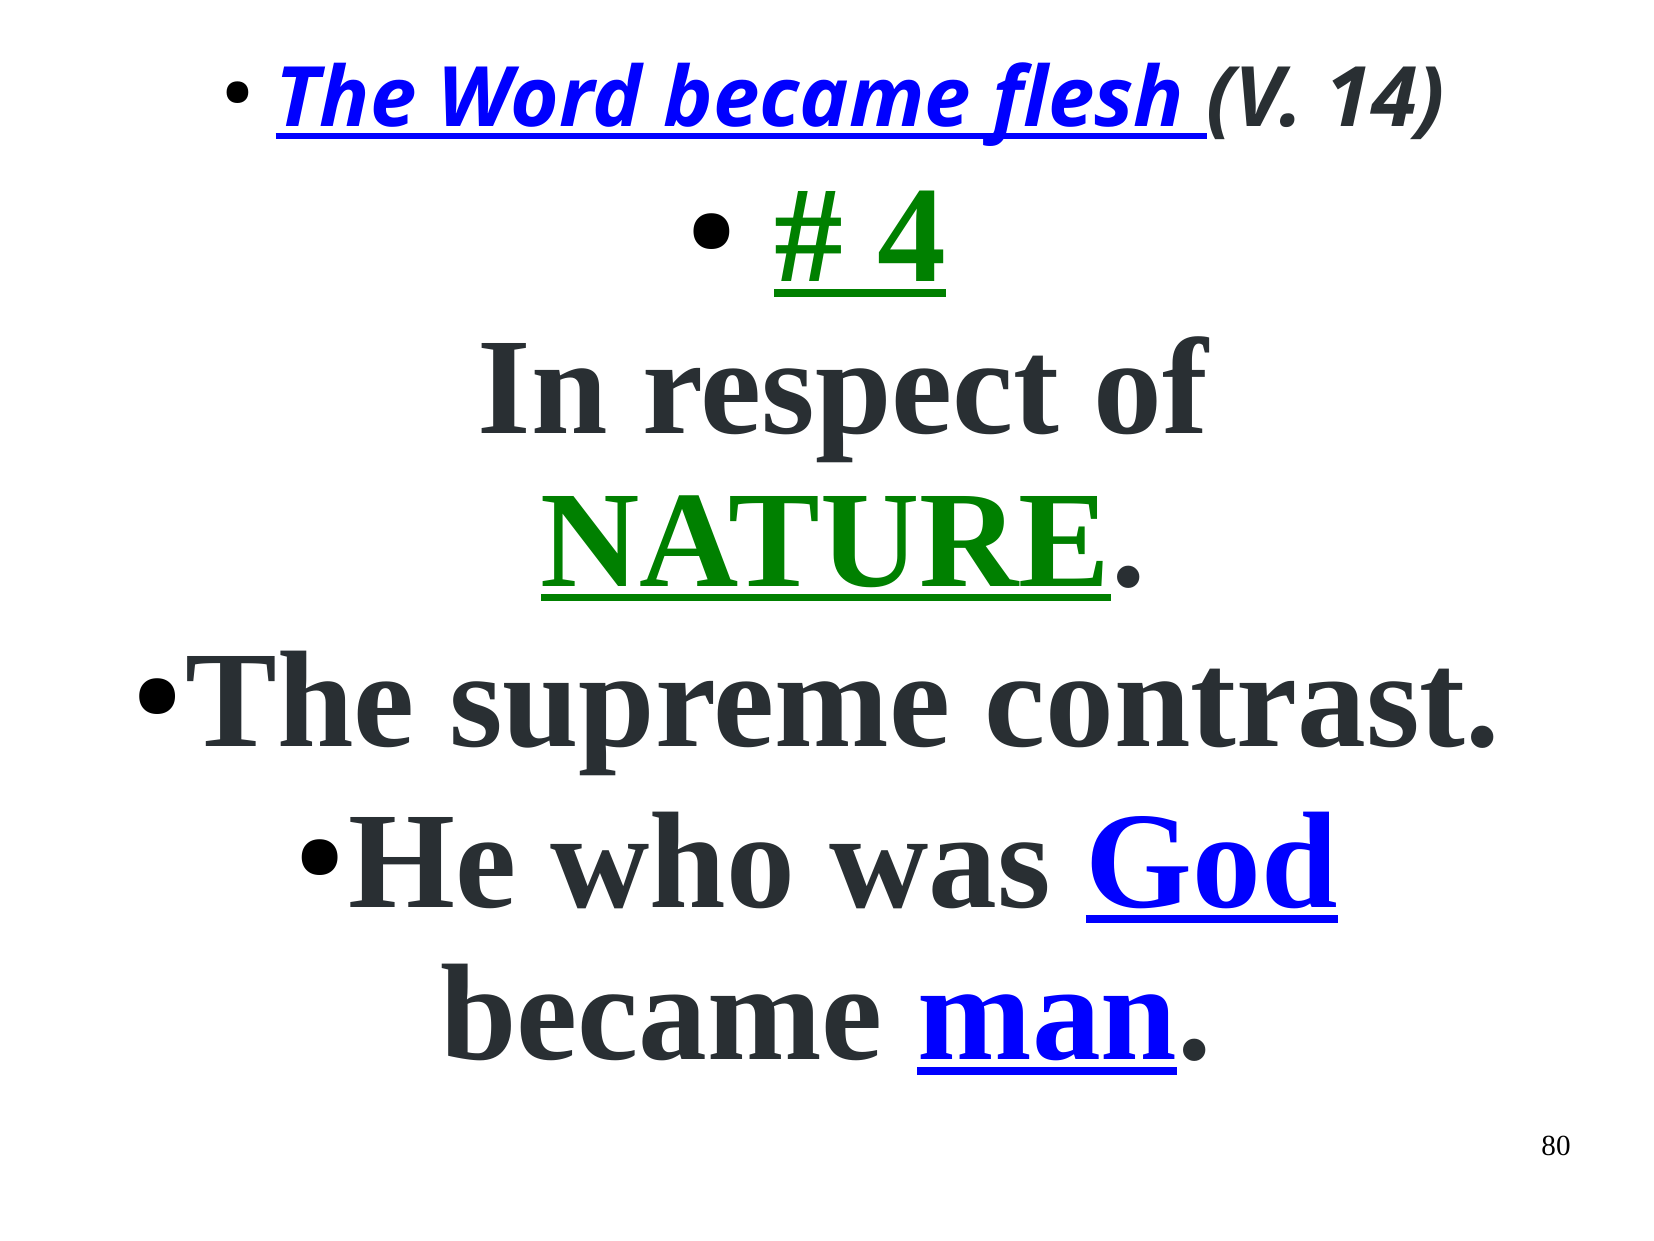

# The Word became flesh (V. 14)
 # 4
In respect of
NATURE.
The supreme contrast.
He who was God
became man.
80